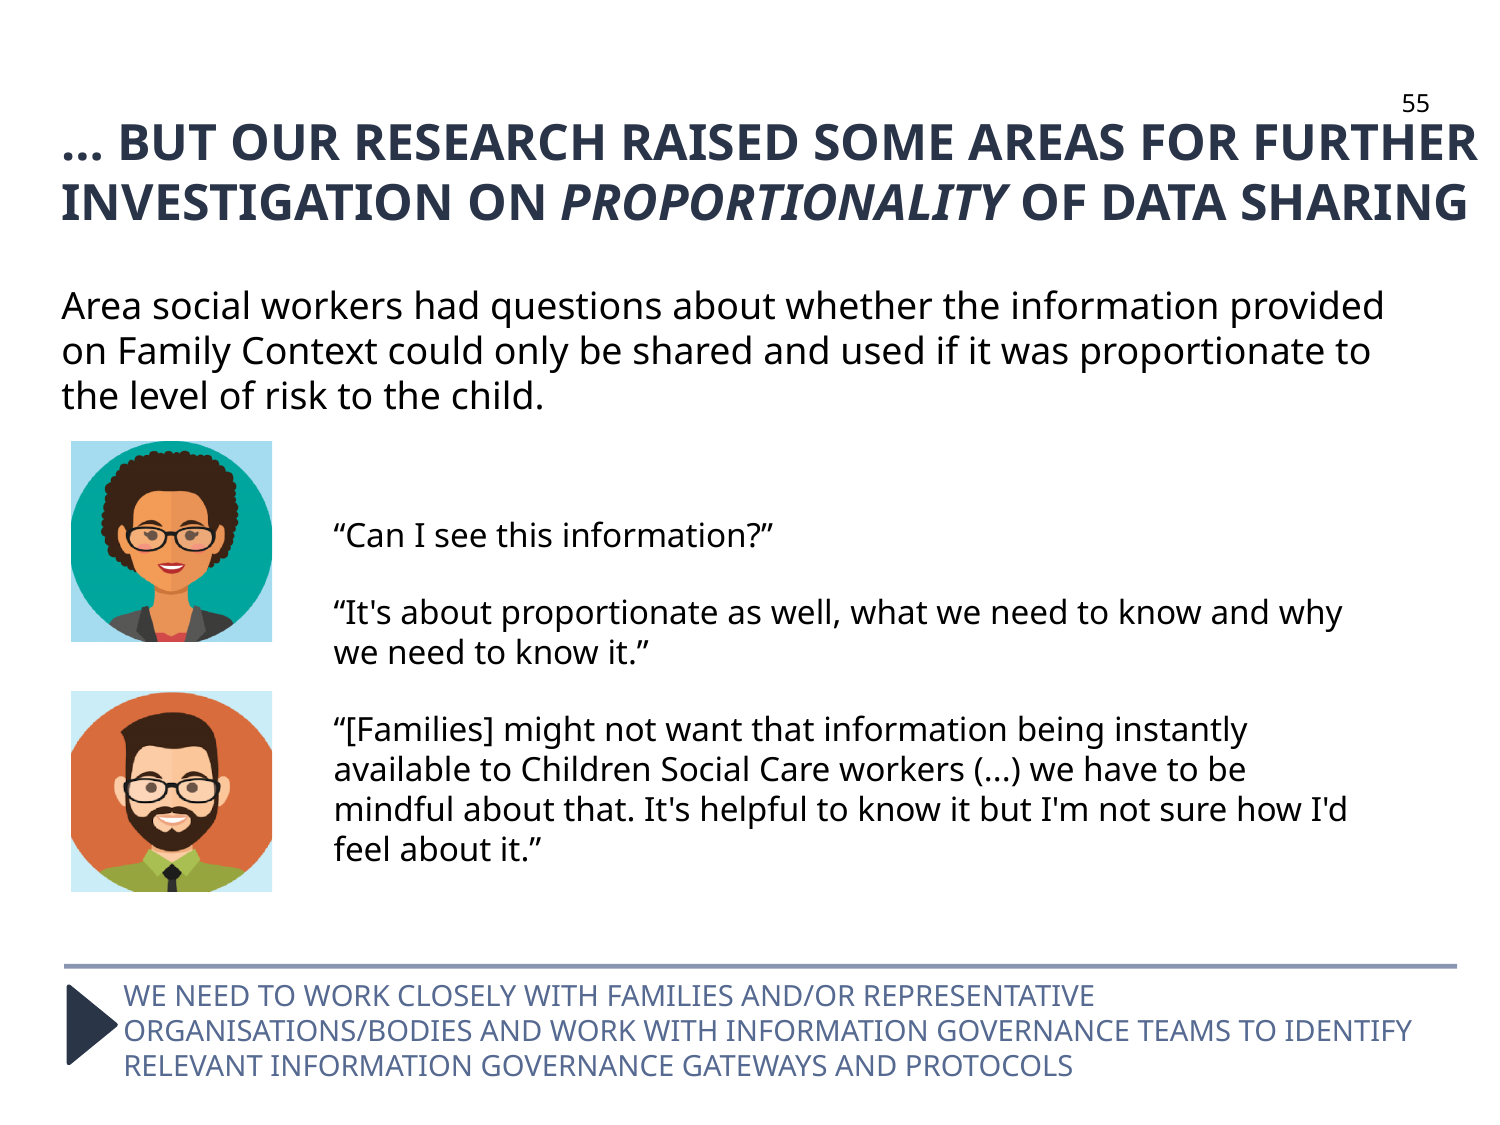

… BUT OUR RESEARCH RAISED SOME AREAS FOR FURTHER INVESTIGATION ON PROPORTIONALITY OF DATA SHARING
Area social workers had questions about whether the information provided on Family Context could only be shared and used if it was proportionate to the level of risk to the child.
# “Can I see this information?”
“It's about proportionate as well, what we need to know and why we need to know it.”
“[Families] might not want that information being instantly available to Children Social Care workers (...) we have to be mindful about that. It's helpful to know it but I'm not sure how I'd feel about it.”
WE NEED TO WORK CLOSELY WITH FAMILIES AND/OR REPRESENTATIVE ORGANISATIONS/BODIES AND WORK WITH INFORMATION GOVERNANCE TEAMS TO IDENTIFY RELEVANT INFORMATION GOVERNANCE GATEWAYS AND PROTOCOLS